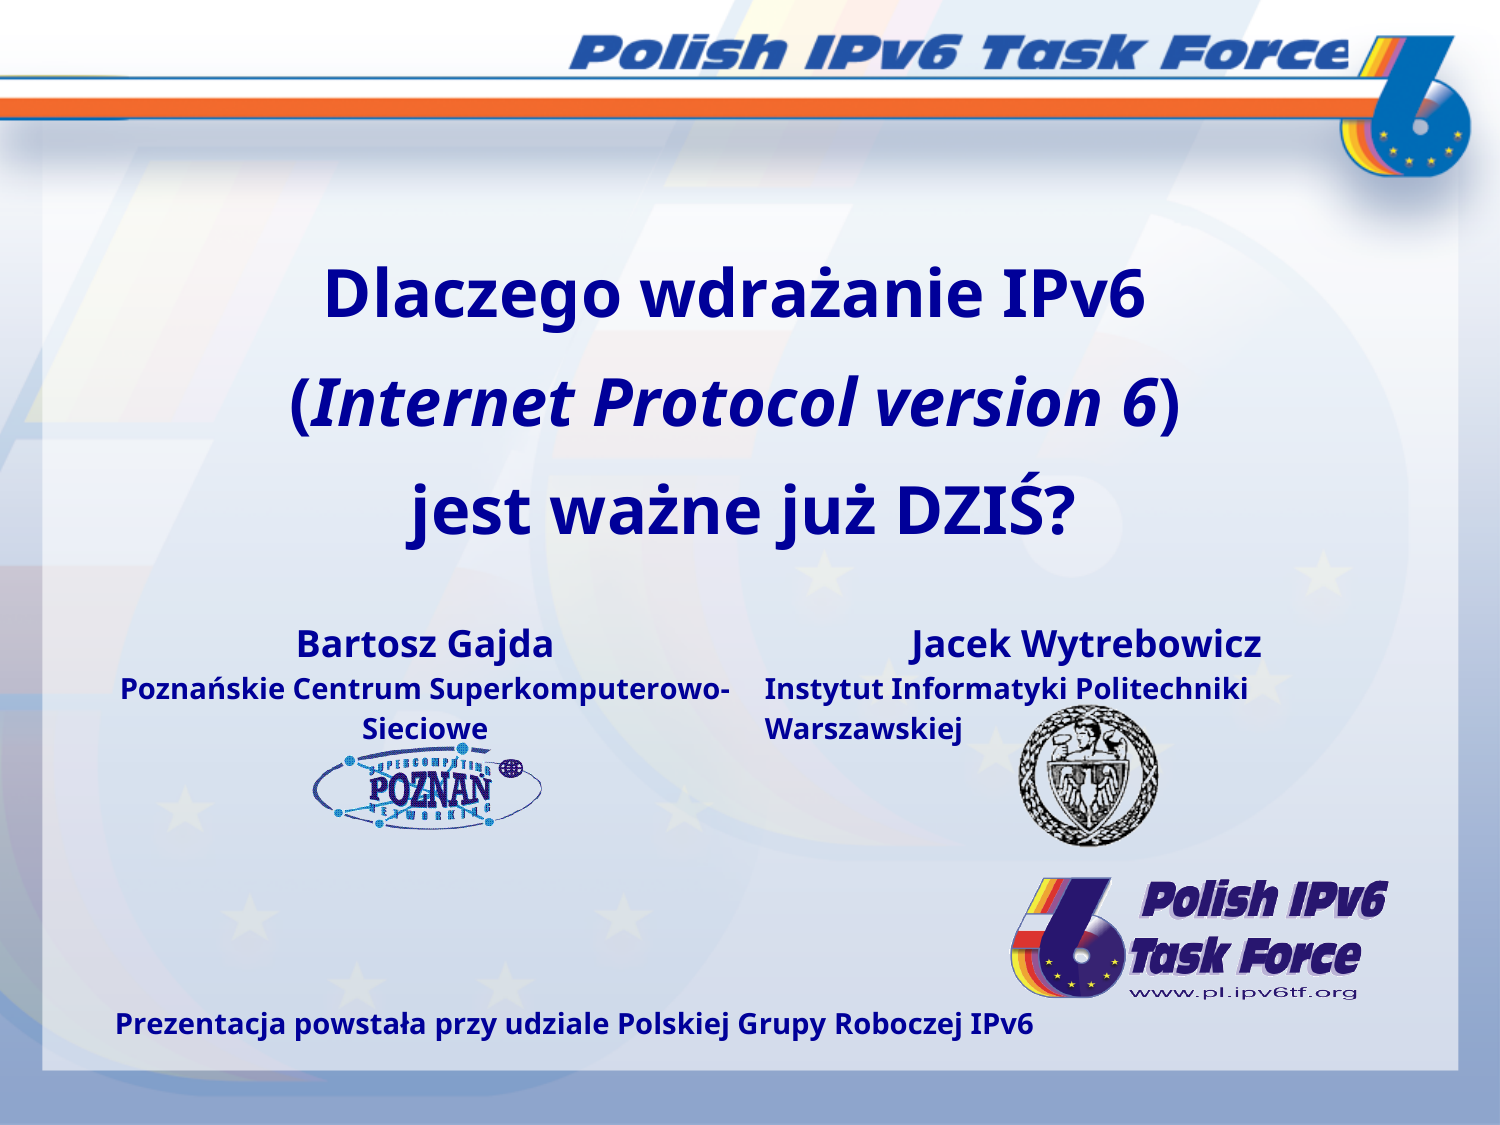

Dlaczego wdrażanie IPv6
(Internet Protocol version 6)
jest ważne już DZIŚ?
Prezentacja powstała przy udziale Polskiej Grupy Roboczej IPv6
styczeń 2009
Bartosz Gajda
Poznańskie Centrum Superkomputerowo-Sieciowe
Jacek Wytrebowicz
Instytut Informatyki Politechniki Warszawskiej